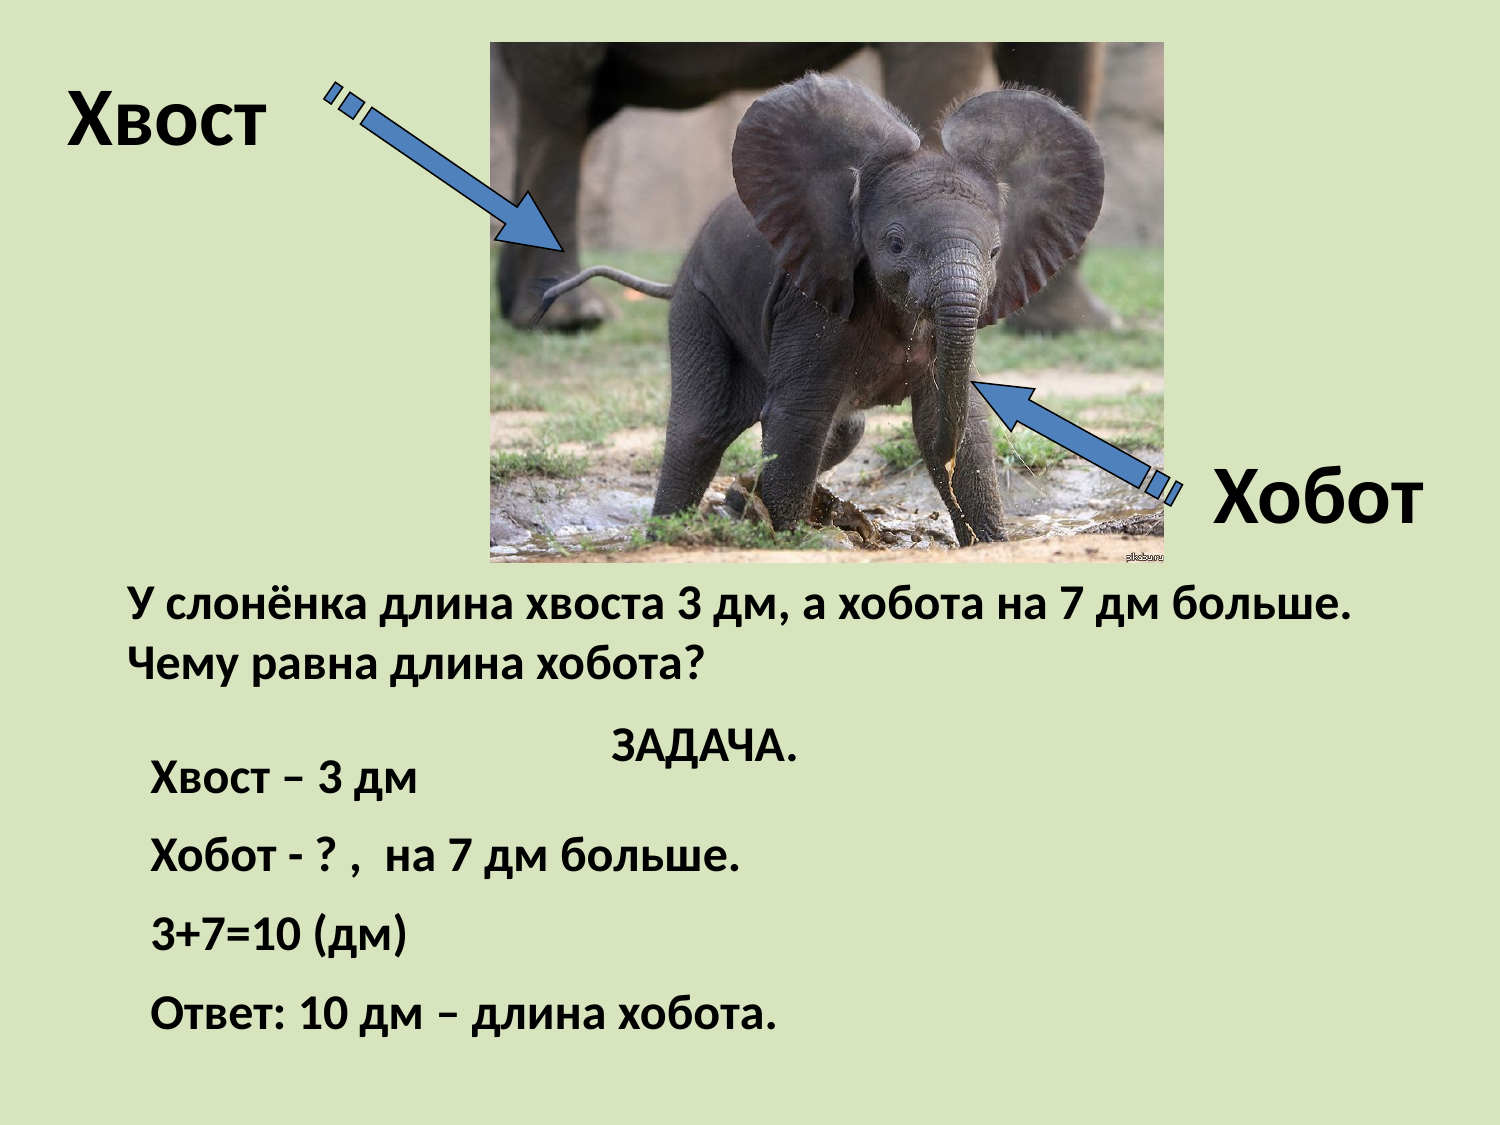

Хвост
Хобот
У слонёнка длина хвоста 3 дм, а хобота на 7 дм больше. Чему равна длина хобота?
Хвост – 3 дм
Хобот - ? , на 7 дм больше.
3+7=10 (дм)
Ответ: 10 дм – длина хобота.
ЗАДАЧА.